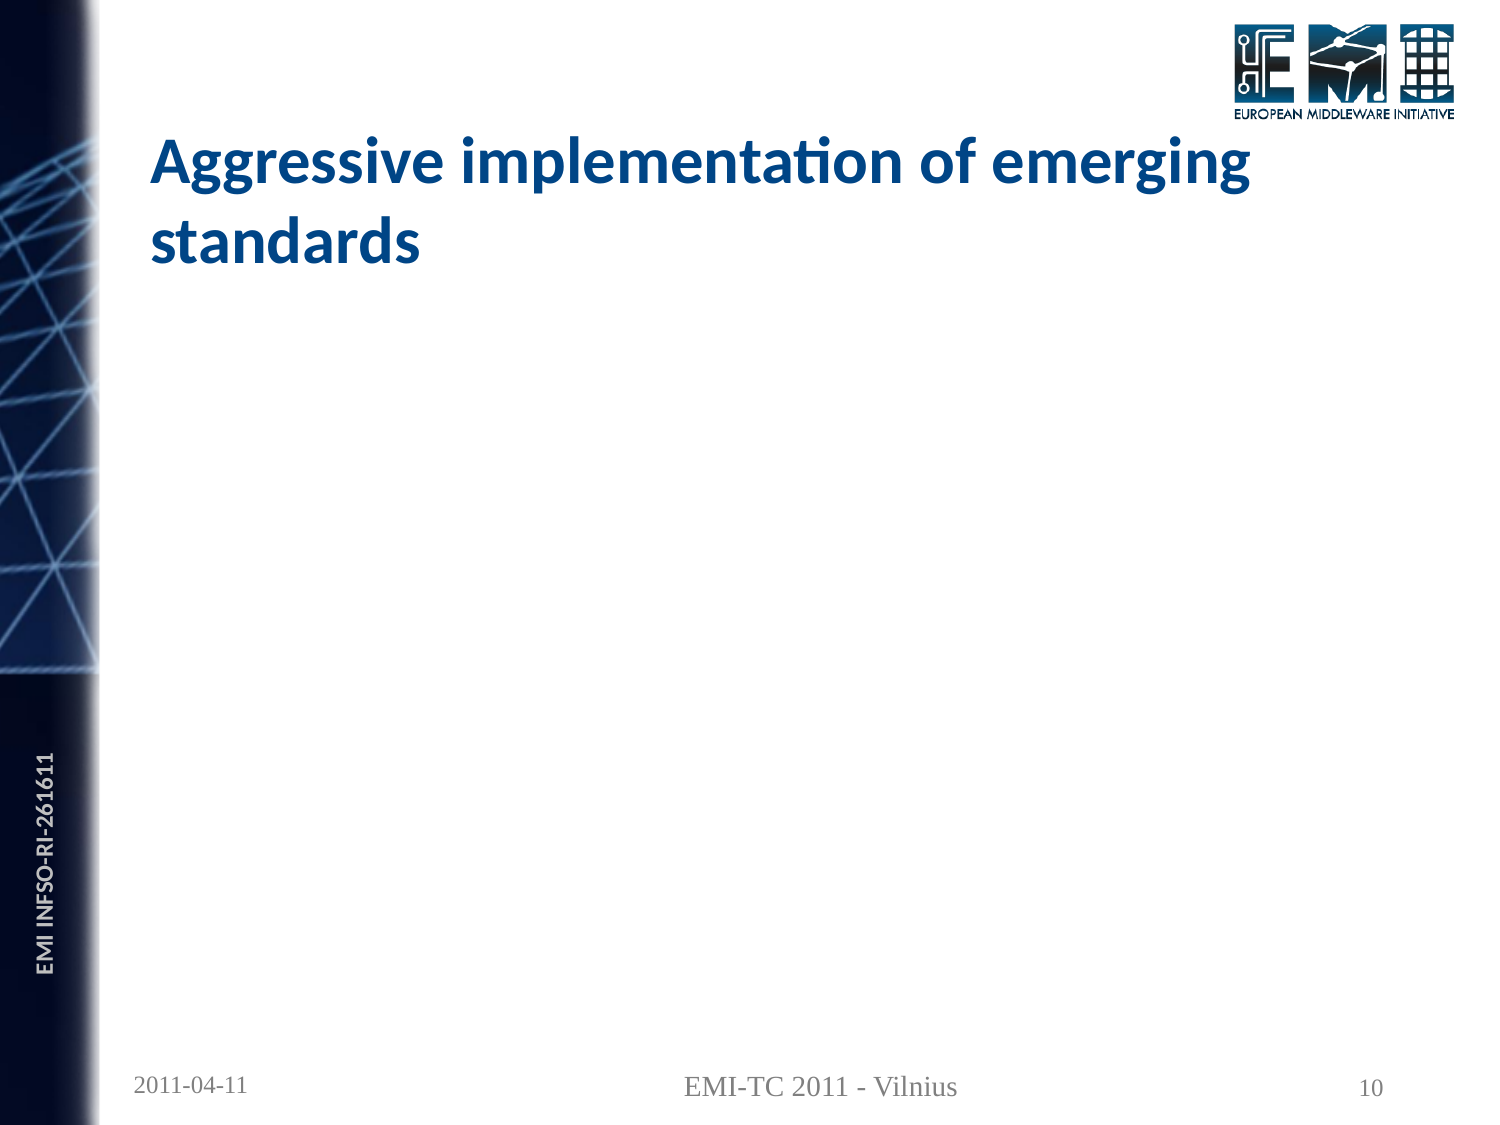

# Aggressive implementation of emerging standards
2011-04-13
EMI-TC 2011 - Vilnius
10